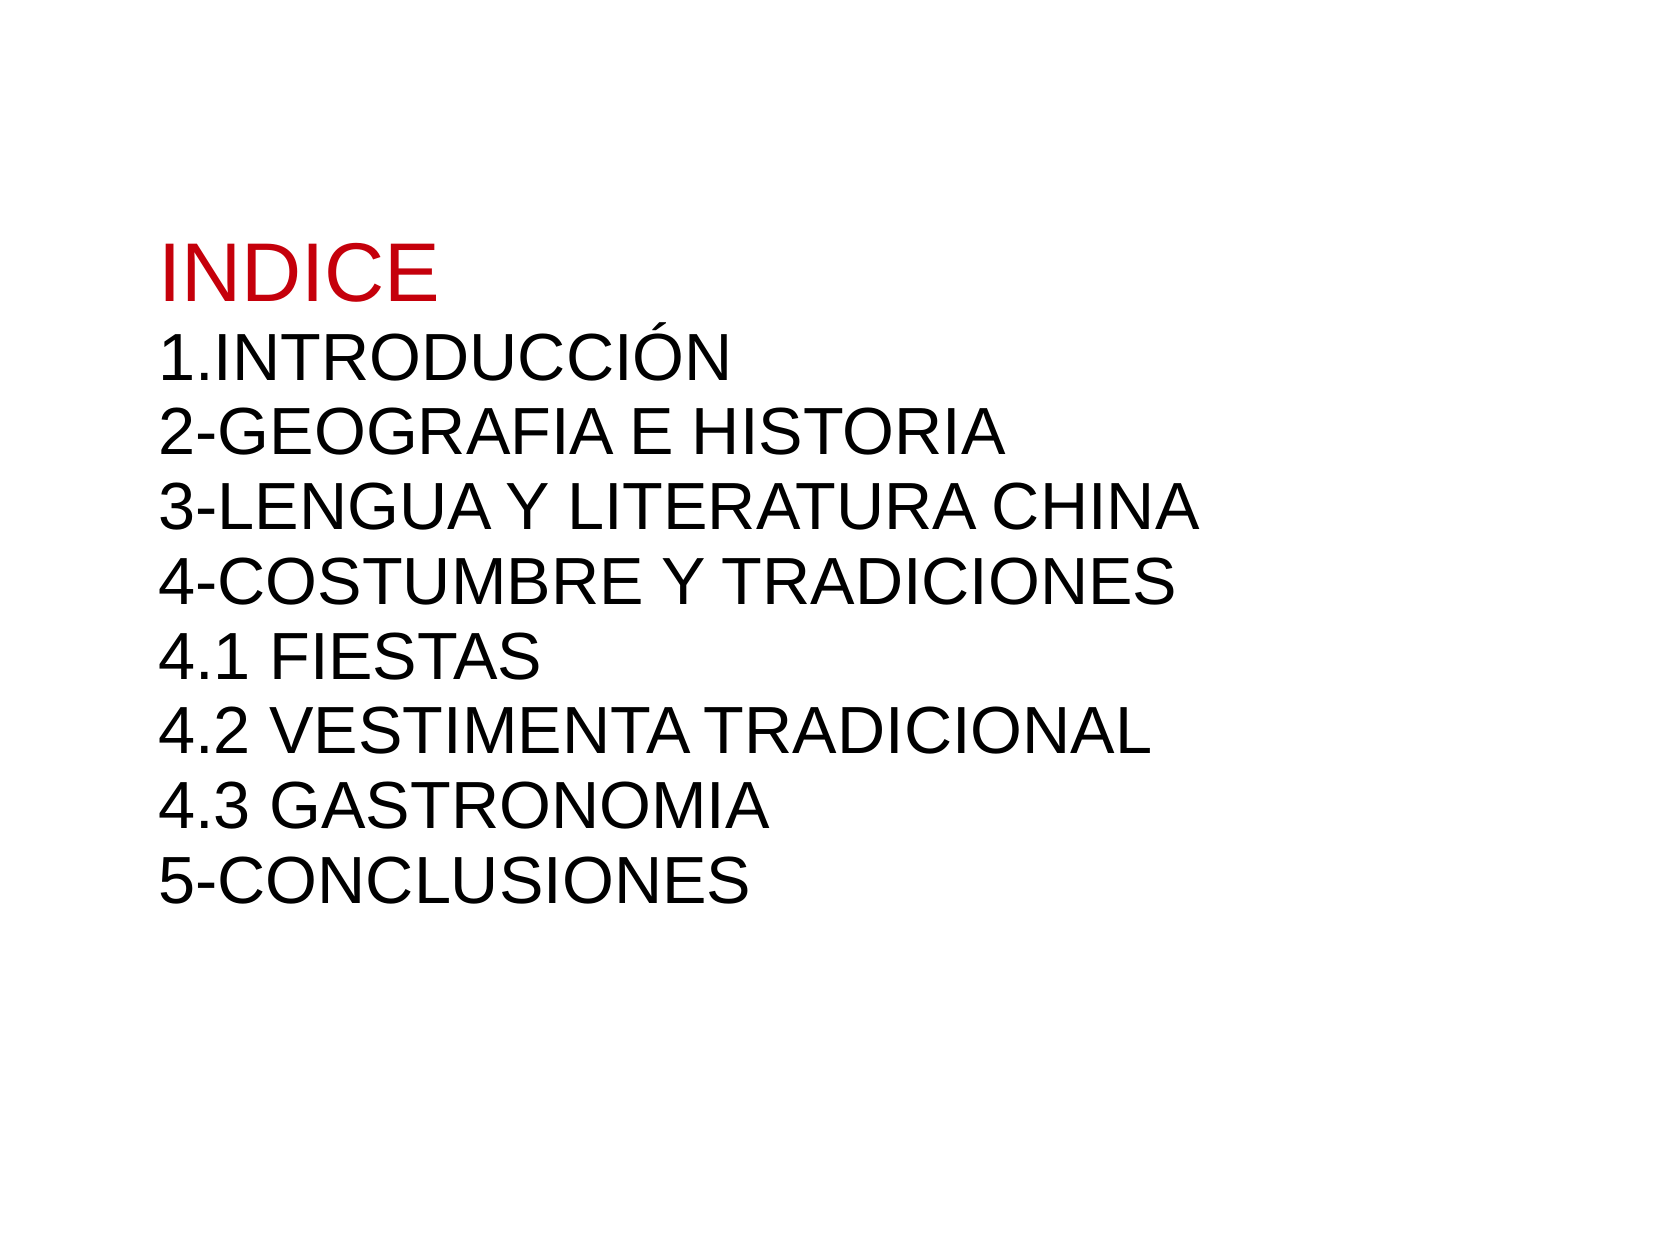

INDICE
1.INTRODUCCIÓN
2-GEOGRAFIA E HISTORIA
3-LENGUA Y LITERATURA CHINA
4-COSTUMBRE Y TRADICIONES
4.1 FIESTAS
4.2 VESTIMENTA TRADICIONAL
4.3 GASTRONOMIA
5-CONCLUSIONES